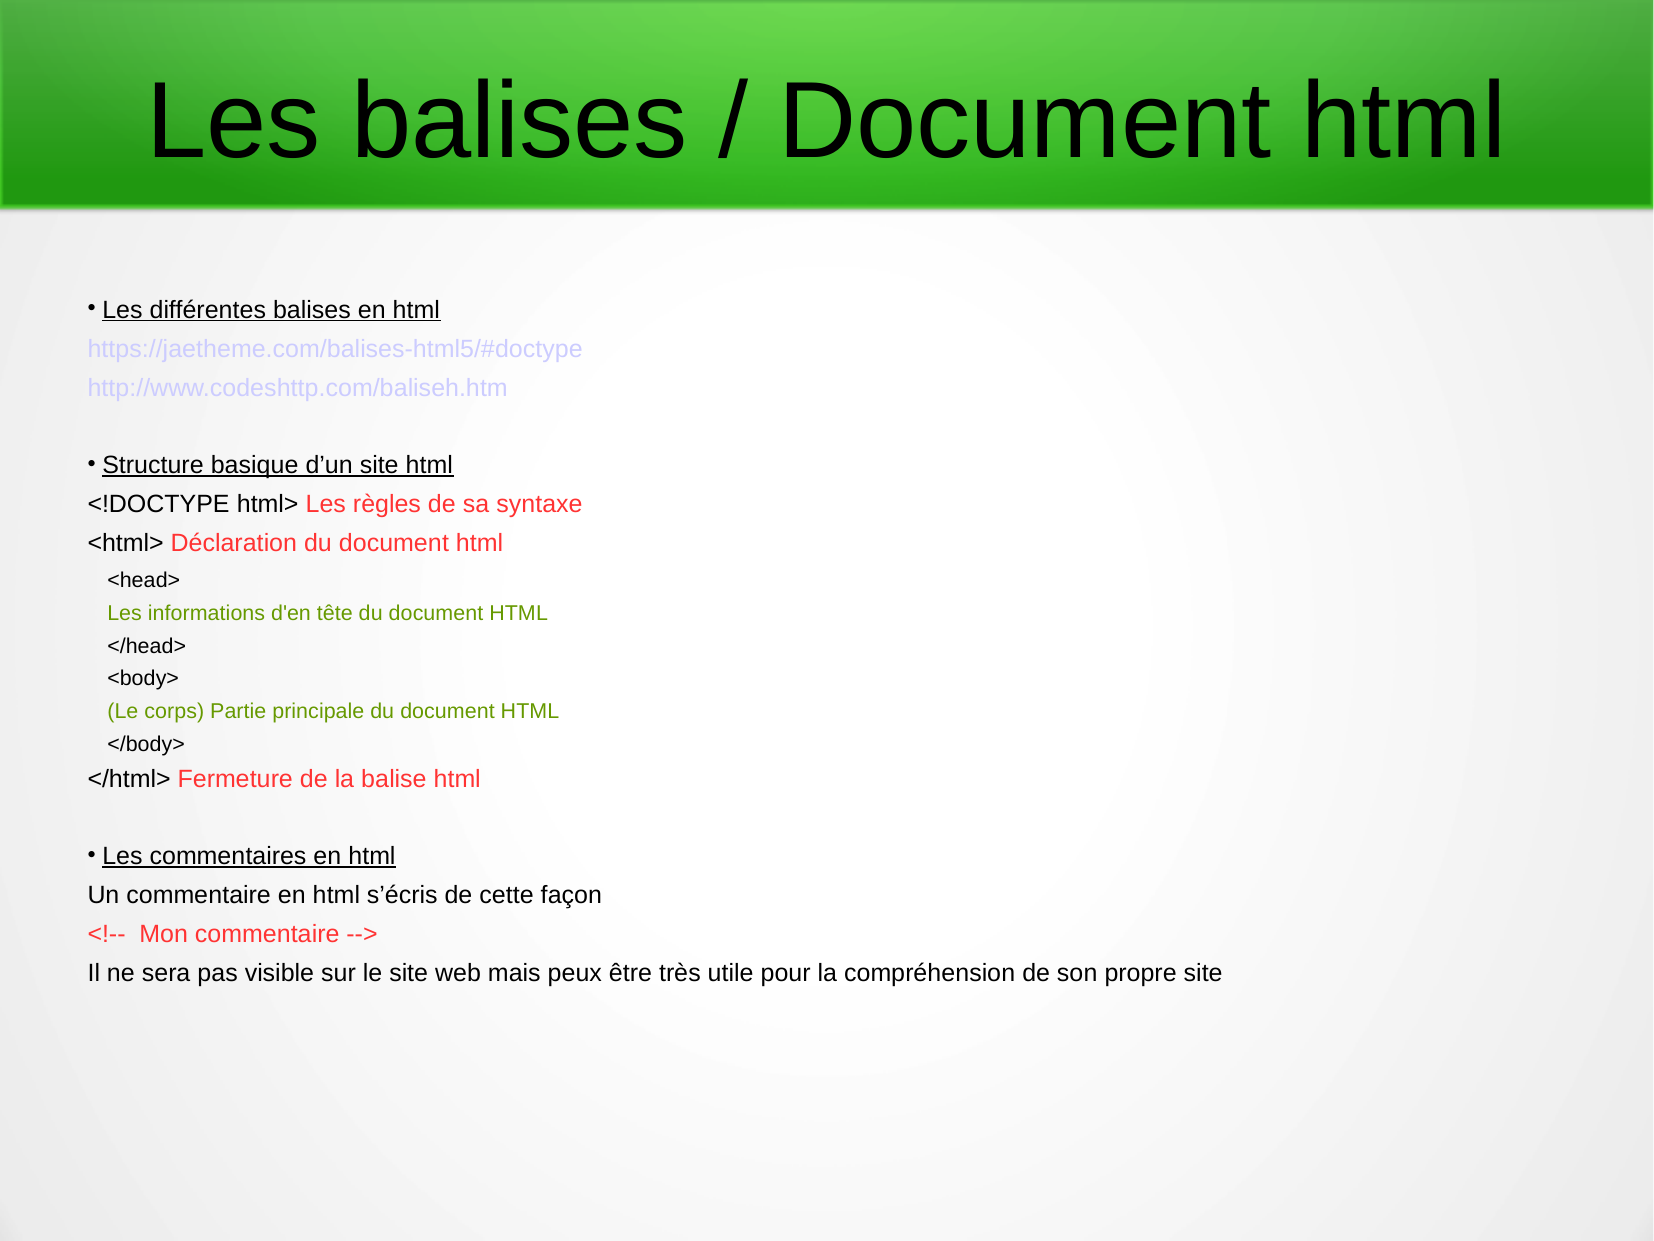

# Les balises / Document html
Les différentes balises en html
https://jaetheme.com/balises-html5/#doctype
http://www.codeshttp.com/baliseh.htm
Structure basique d’un site html
<!DOCTYPE html> Les règles de sa syntaxe
<html> Déclaration du document html
<head>
Les informations d'en tête du document HTML
</head>
<body>
(Le corps) Partie principale du document HTML
</body>
</html> Fermeture de la balise html
Les commentaires en html
Un commentaire en html s’écris de cette façon
<!-- Mon commentaire -->
Il ne sera pas visible sur le site web mais peux être très utile pour la compréhension de son propre site